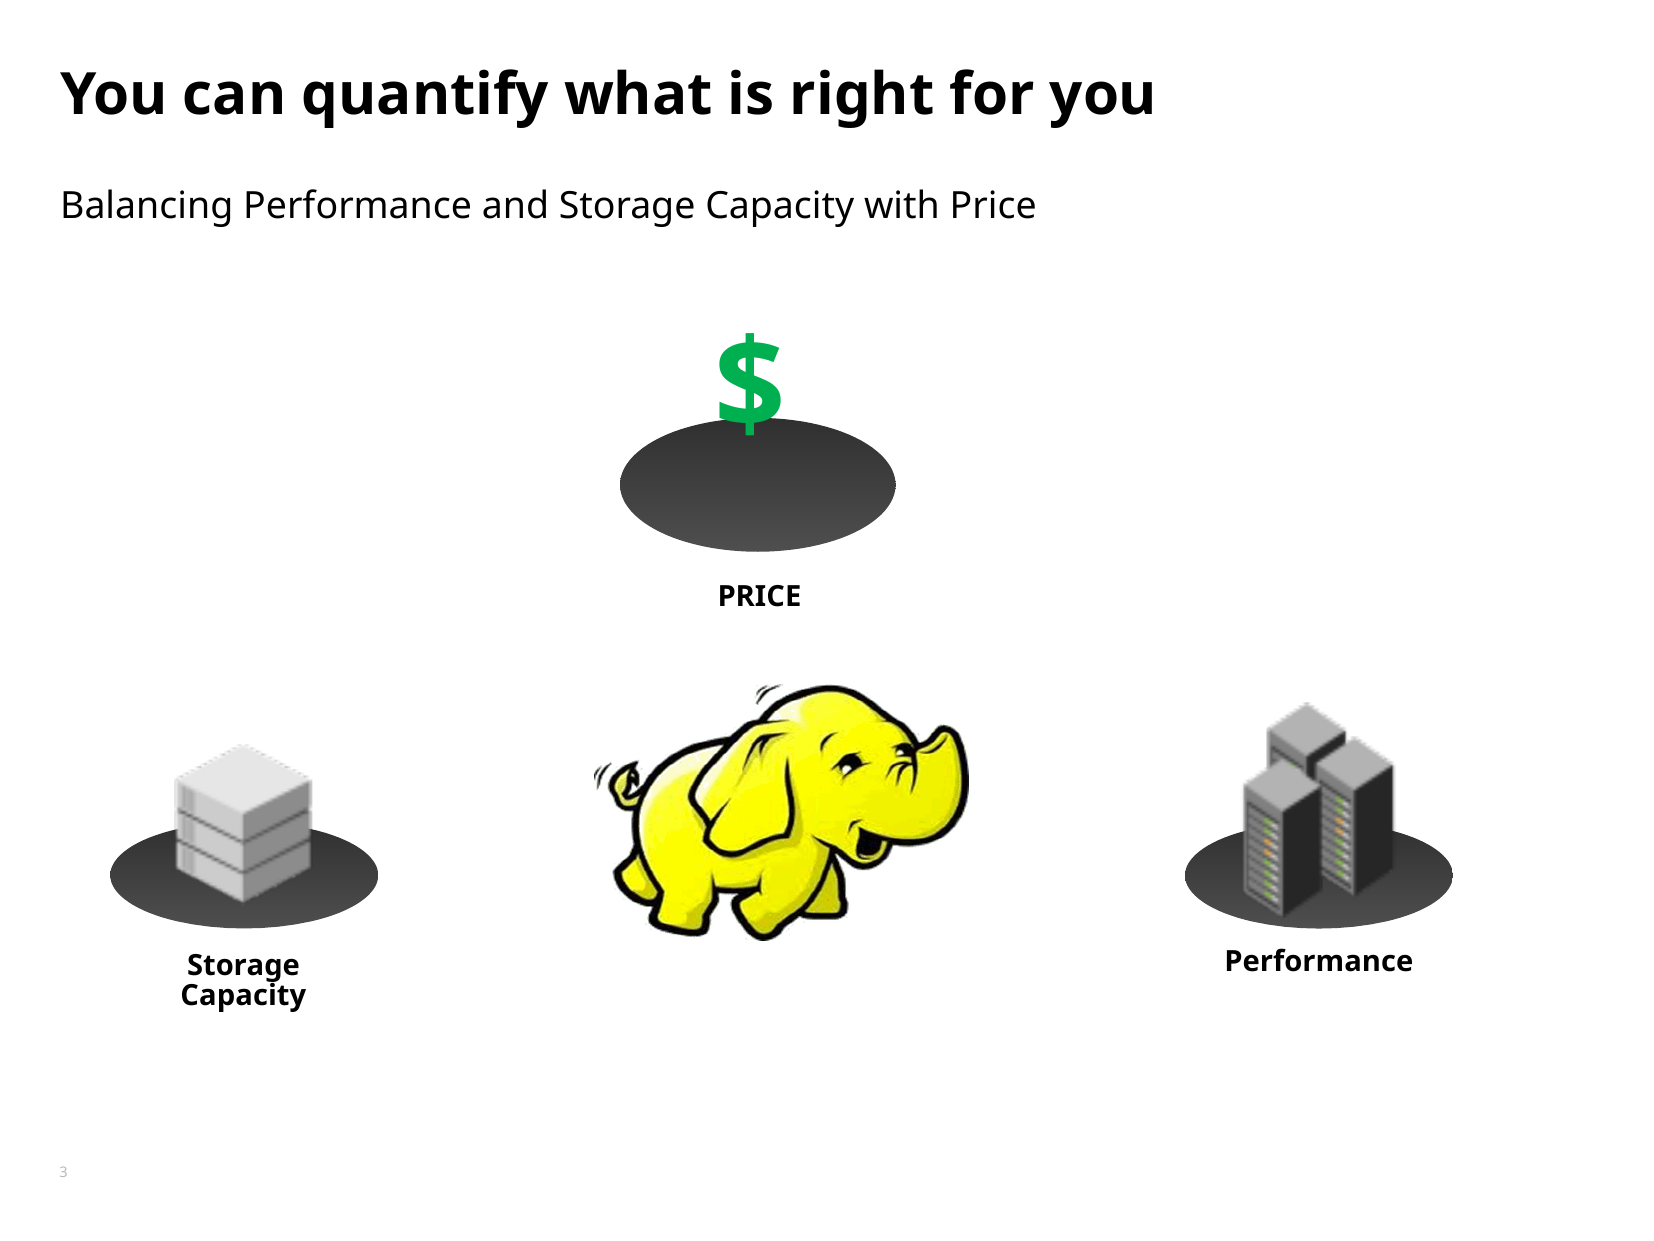

# You can quantify what is right for you
Balancing Performance and Storage Capacity with Price
$
PRICE
Performance
Storage
Capacity